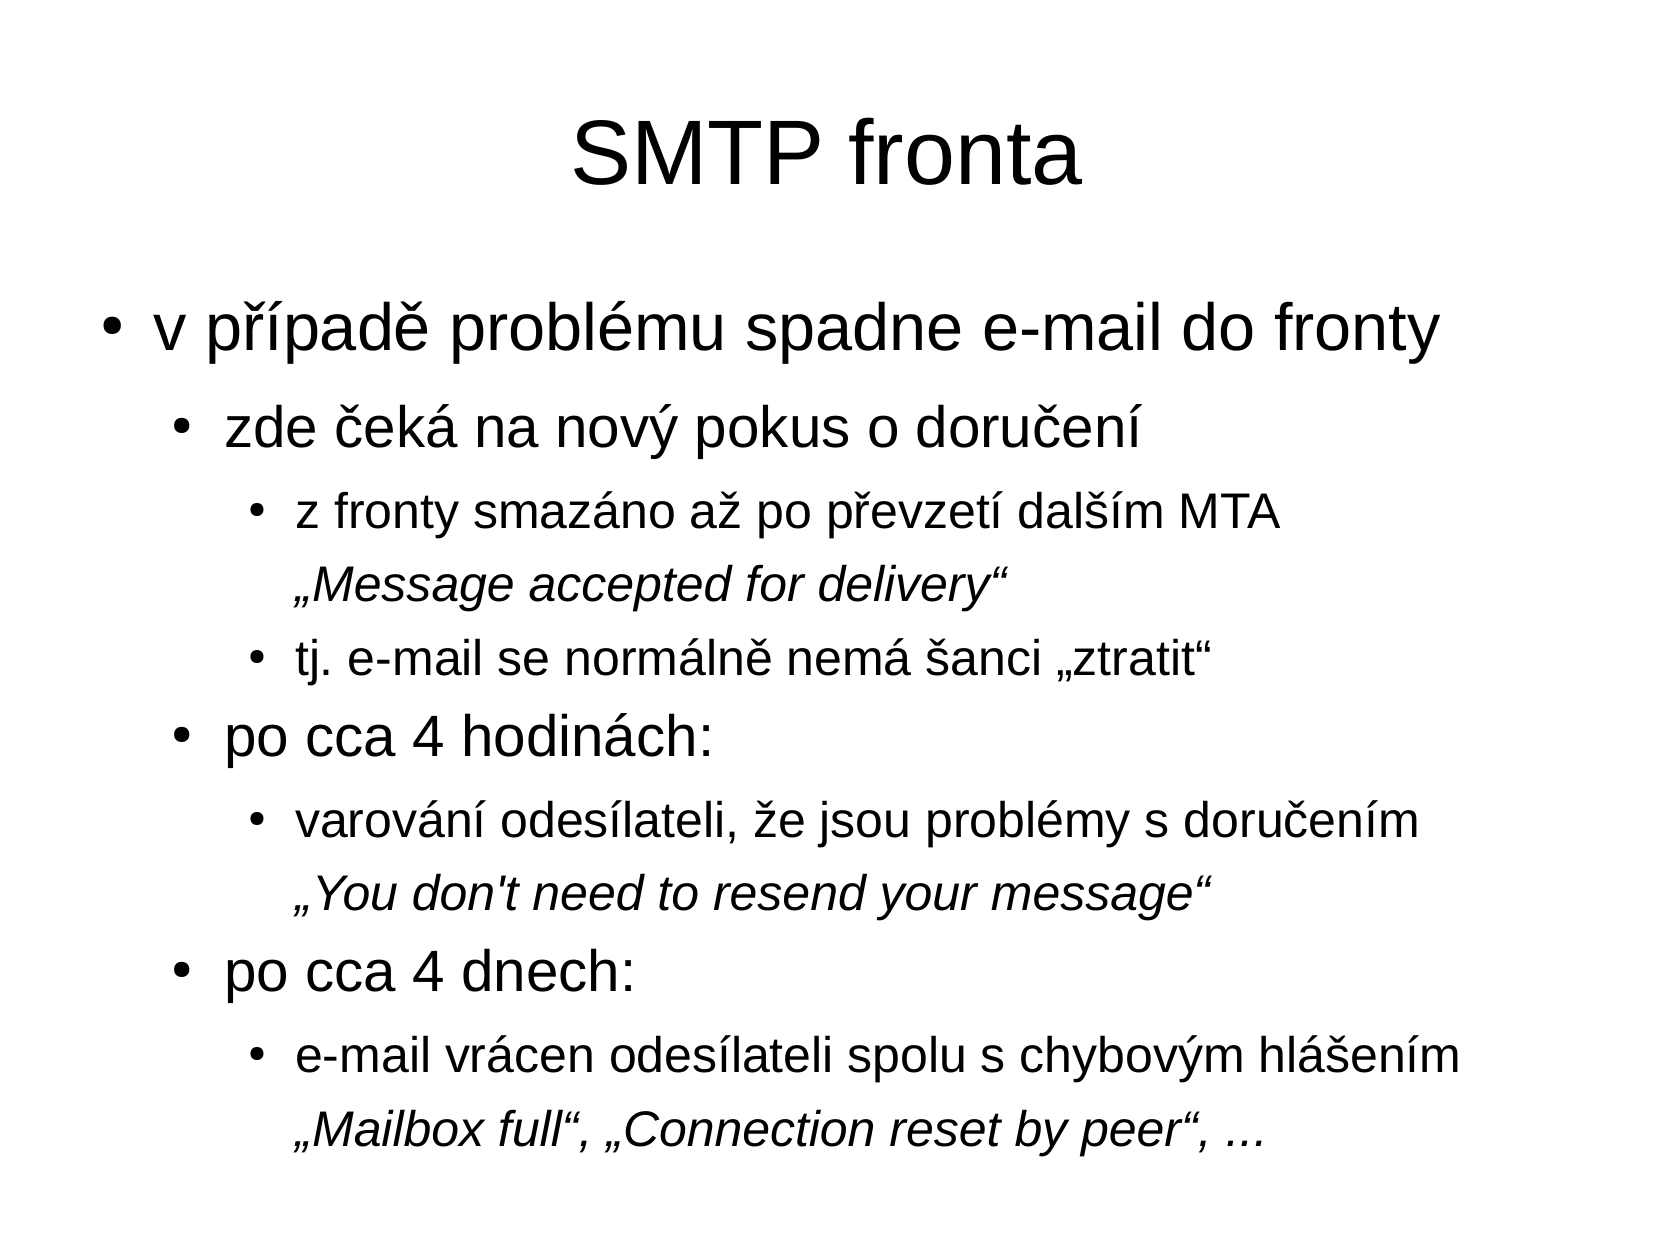

# SMTP fronta
v případě problému spadne e-mail do fronty
zde čeká na nový pokus o doručení
z fronty smazáno až po převzetí dalším MTA
„Message accepted for delivery“
tj. e-mail se normálně nemá šanci „ztratit“
po cca 4 hodinách:
varování odesílateli, že jsou problémy s doručením
„You don't need to resend your message“
po cca 4 dnech:
e-mail vrácen odesílateli spolu s chybovým hlášením
„Mailbox full“, „Connection reset by peer“, ...